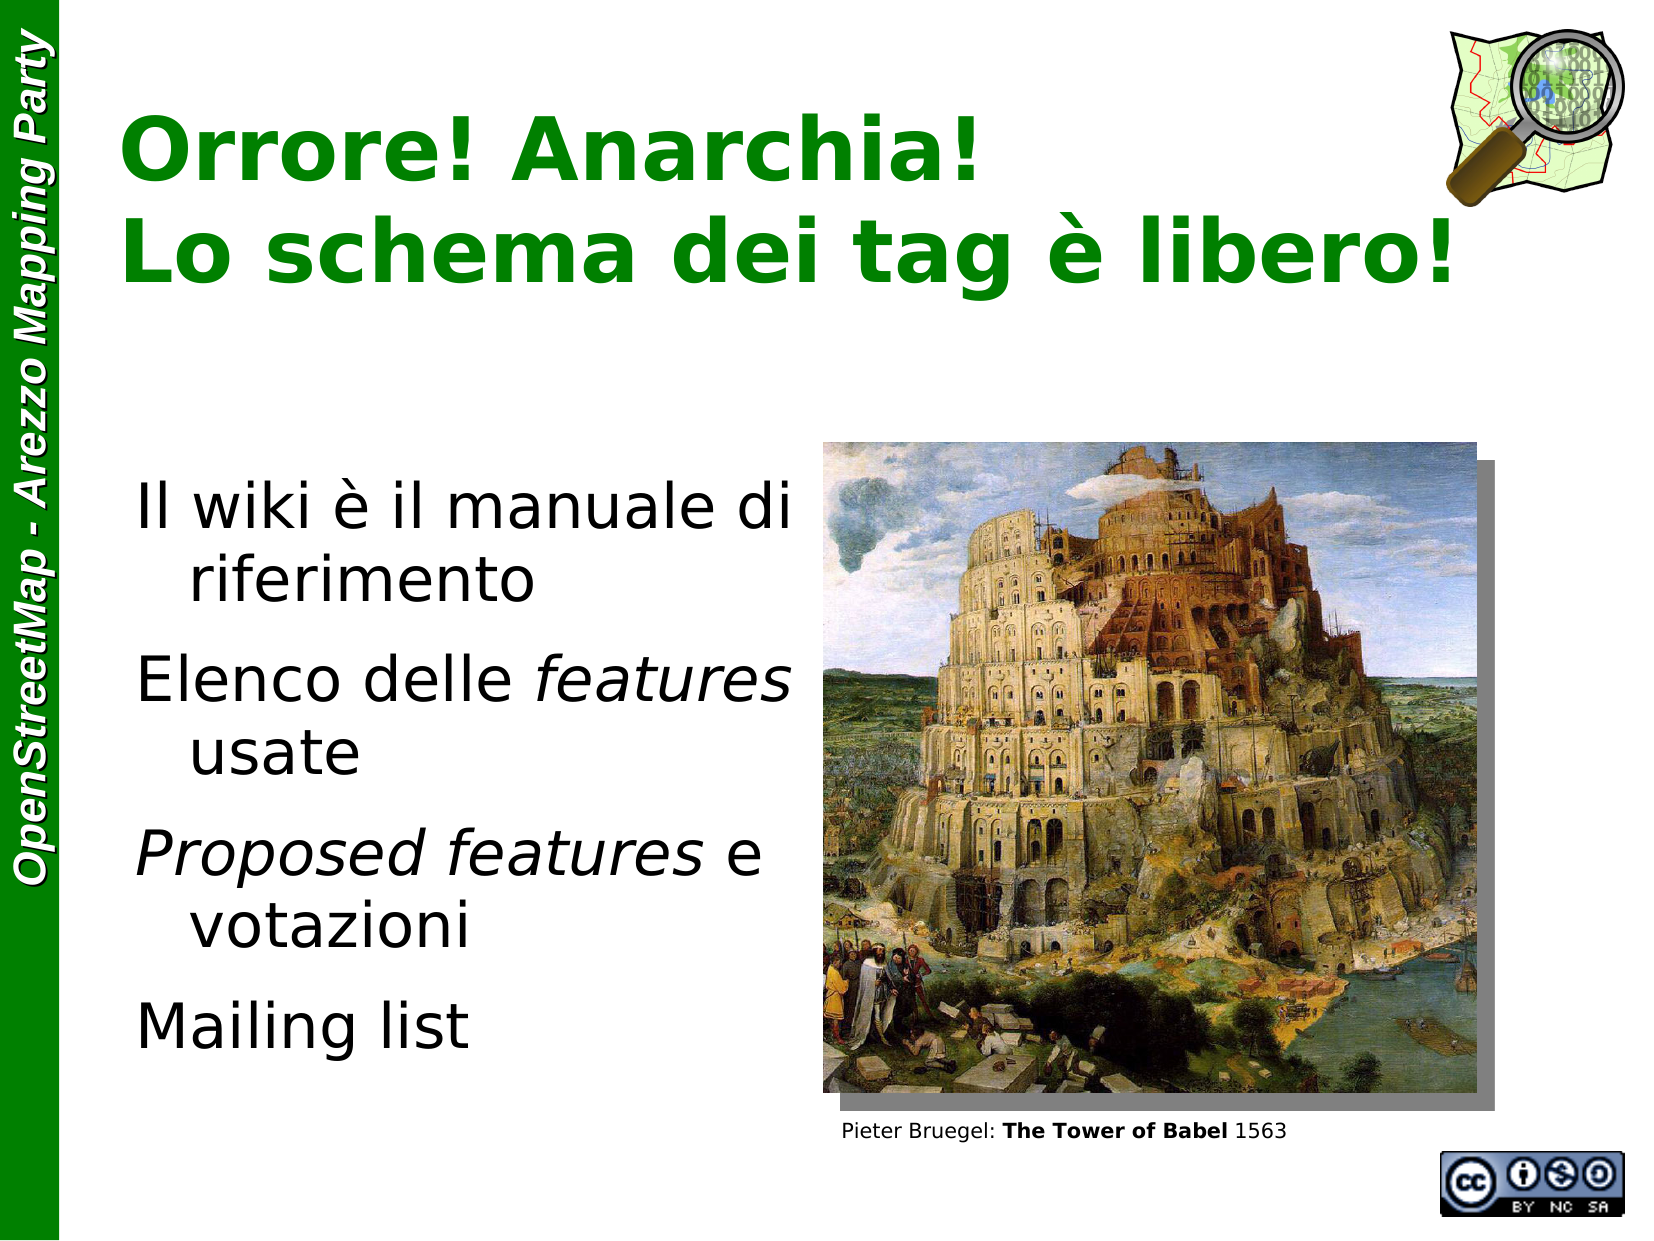

# Orrore! Anarchia! Lo schema dei tag è libero!
Il wiki è il manuale di riferimento
Elenco delle features usate
Proposed features e votazioni
Mailing list
Pieter Bruegel: The Tower of Babel 1563